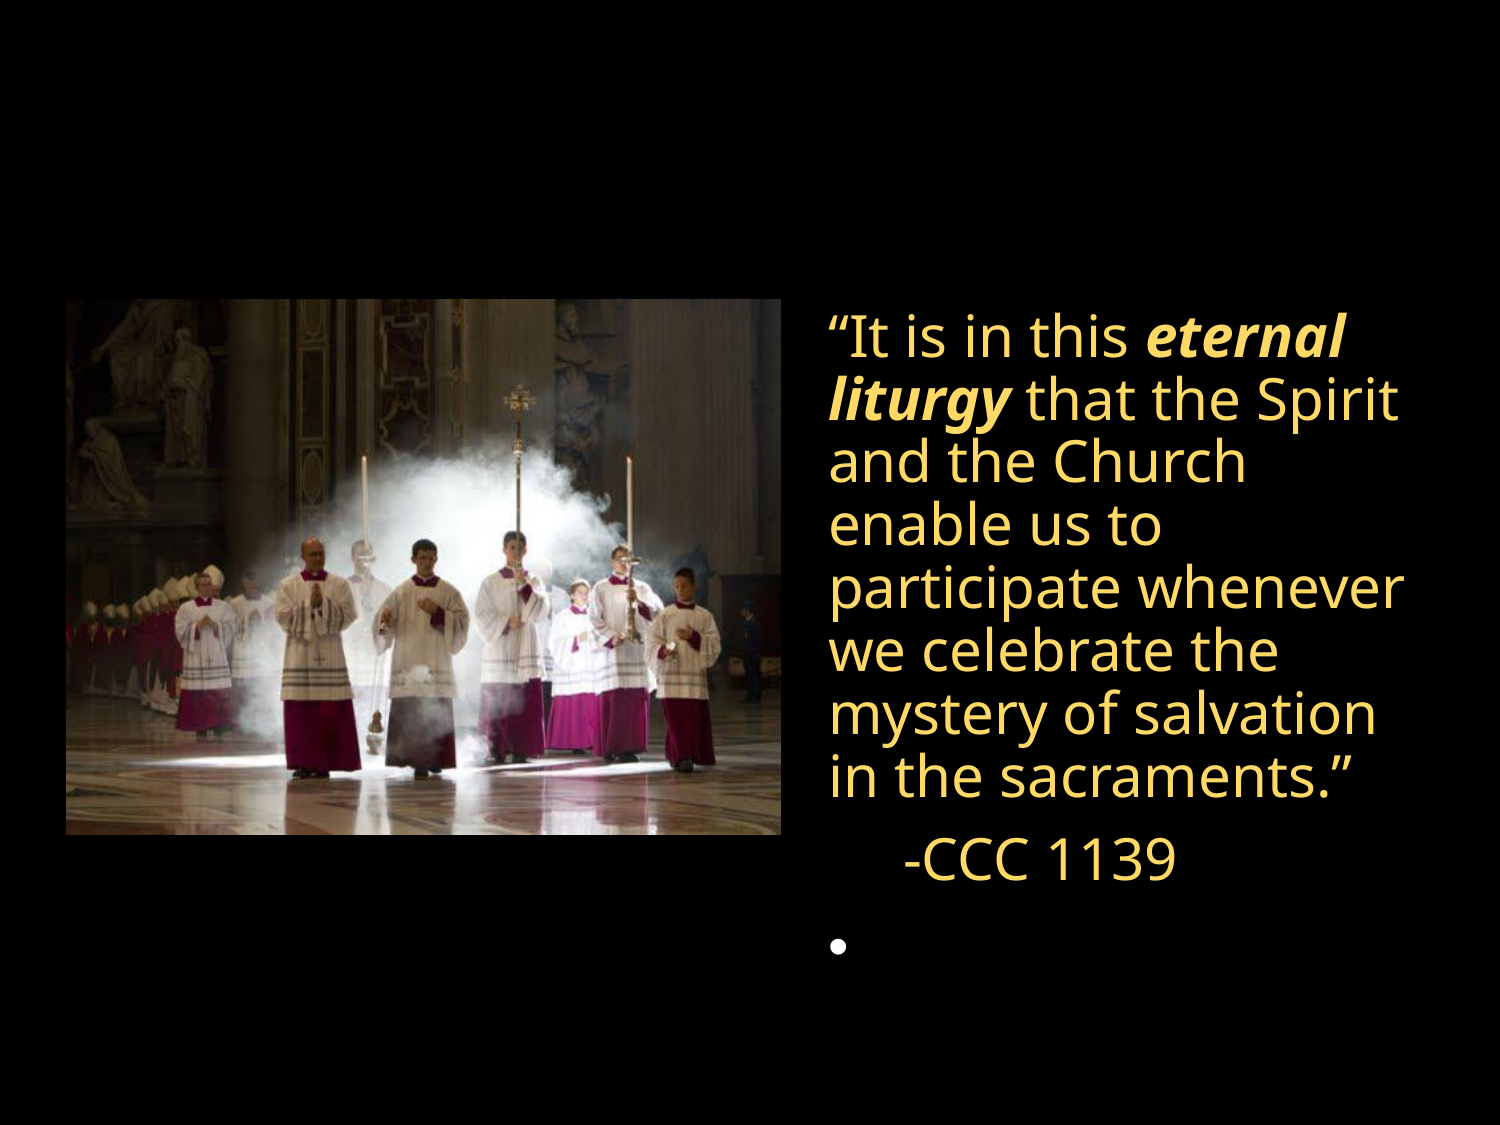

# “It is in this eternal liturgy that the Spirit and the Church enable us to participate whenever we celebrate the mystery of salvation in the sacraments.”
	-CCC 1139